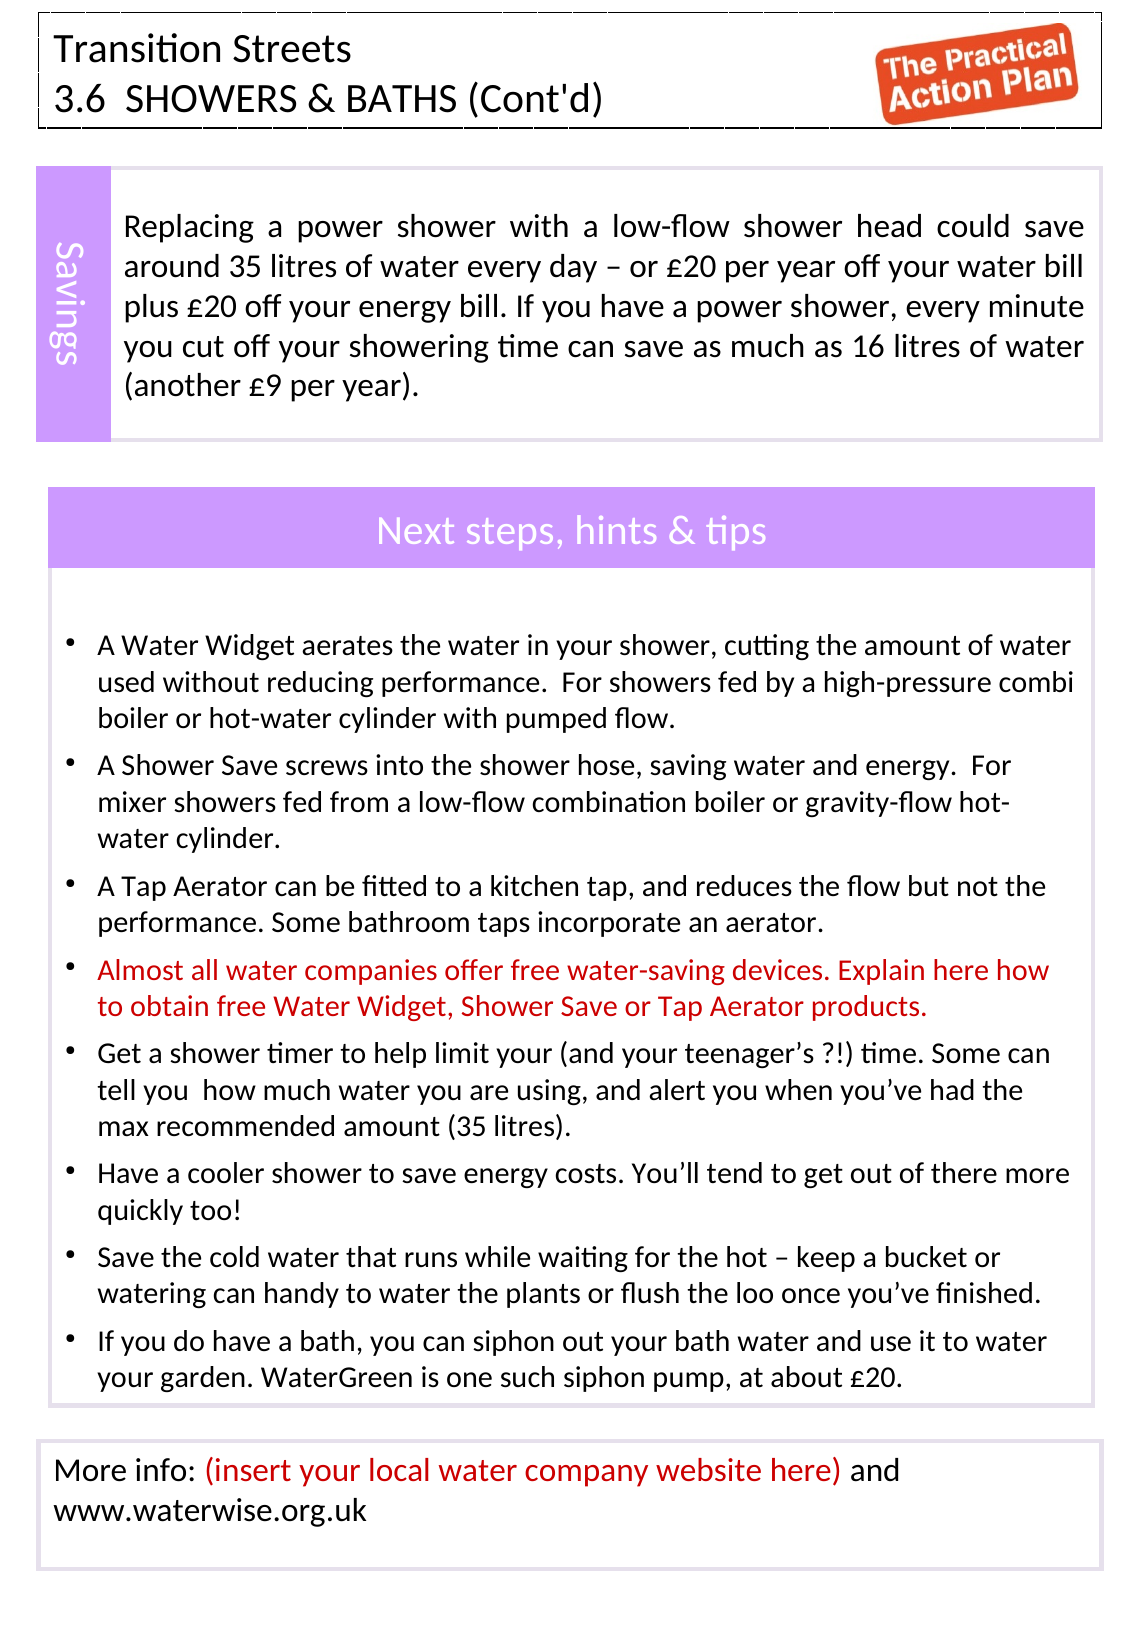

Transition Streets
3.6 SHOWERS & BATHS (Cont'd)
Savings
Replacing a power shower with a low-flow shower head could save around 35 litres of water every day – or £20 per year off your water bill plus £20 off your energy bill. If you have a power shower, every minute you cut off your showering time can save as much as 16 litres of water (another £9 per year).
Next steps, hints & tips
A Water Widget aerates the water in your shower, cutting the amount of water used without reducing performance. For showers fed by a high-pressure combi boiler or hot-water cylinder with pumped flow.
A Shower Save screws into the shower hose, saving water and energy. For mixer showers fed from a low-flow combination boiler or gravity-flow hot-water cylinder.
A Tap Aerator can be fitted to a kitchen tap, and reduces the flow but not the performance. Some bathroom taps incorporate an aerator.
Almost all water companies offer free water-saving devices. Explain here how to obtain free Water Widget, Shower Save or Tap Aerator products.
Get a shower timer to help limit your (and your teenager’s ?!) time. Some can tell you how much water you are using, and alert you when you’ve had the max recommended amount (35 litres).
Have a cooler shower to save energy costs. You’ll tend to get out of there more quickly too!
Save the cold water that runs while waiting for the hot – keep a bucket or watering can handy to water the plants or flush the loo once you’ve finished.
If you do have a bath, you can siphon out your bath water and use it to water your garden. WaterGreen is one such siphon pump, at about £20.
More info: (insert your local water company website here) and www.waterwise.org.uk